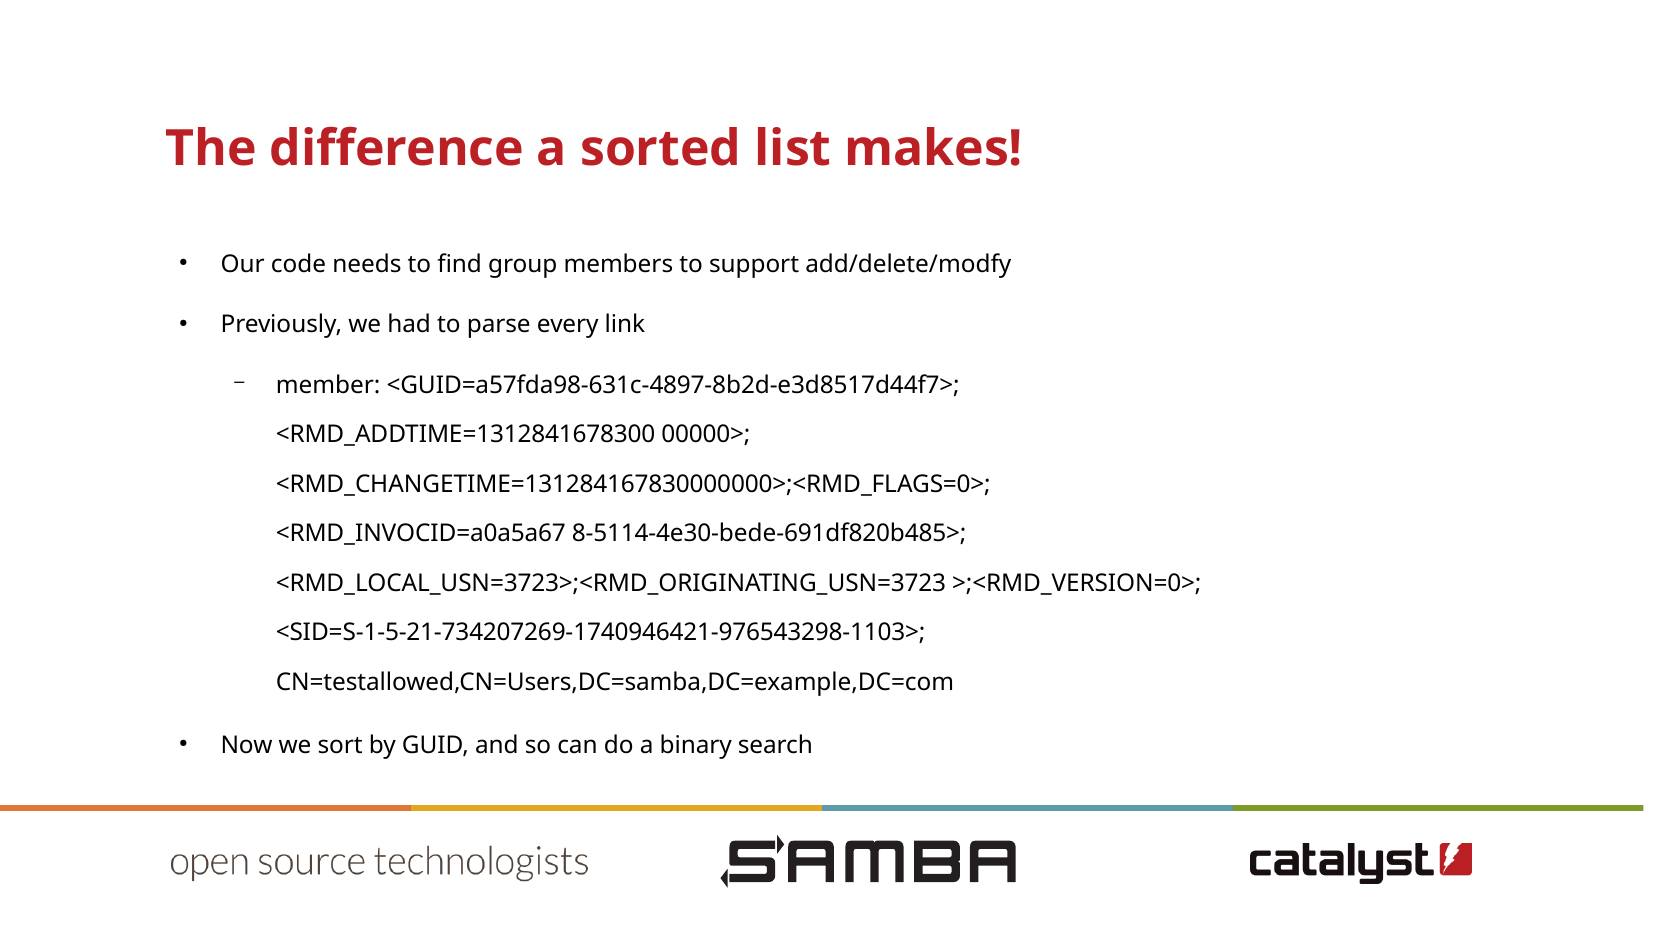

# The difference a sorted list makes!
Our code needs to find group members to support add/delete/modfy
Previously, we had to parse every link
member: <GUID=a57fda98-631c-4897-8b2d-e3d8517d44f7>;
<RMD_ADDTIME=1312841678300 00000>;
<RMD_CHANGETIME=131284167830000000>;<RMD_FLAGS=0>;
<RMD_INVOCID=a0a5a67 8-5114-4e30-bede-691df820b485>;
<RMD_LOCAL_USN=3723>;<RMD_ORIGINATING_USN=3723 >;<RMD_VERSION=0>;
<SID=S-1-5-21-734207269-1740946421-976543298-1103>;
CN=testallowed,CN=Users,DC=samba,DC=example,DC=com
Now we sort by GUID, and so can do a binary search